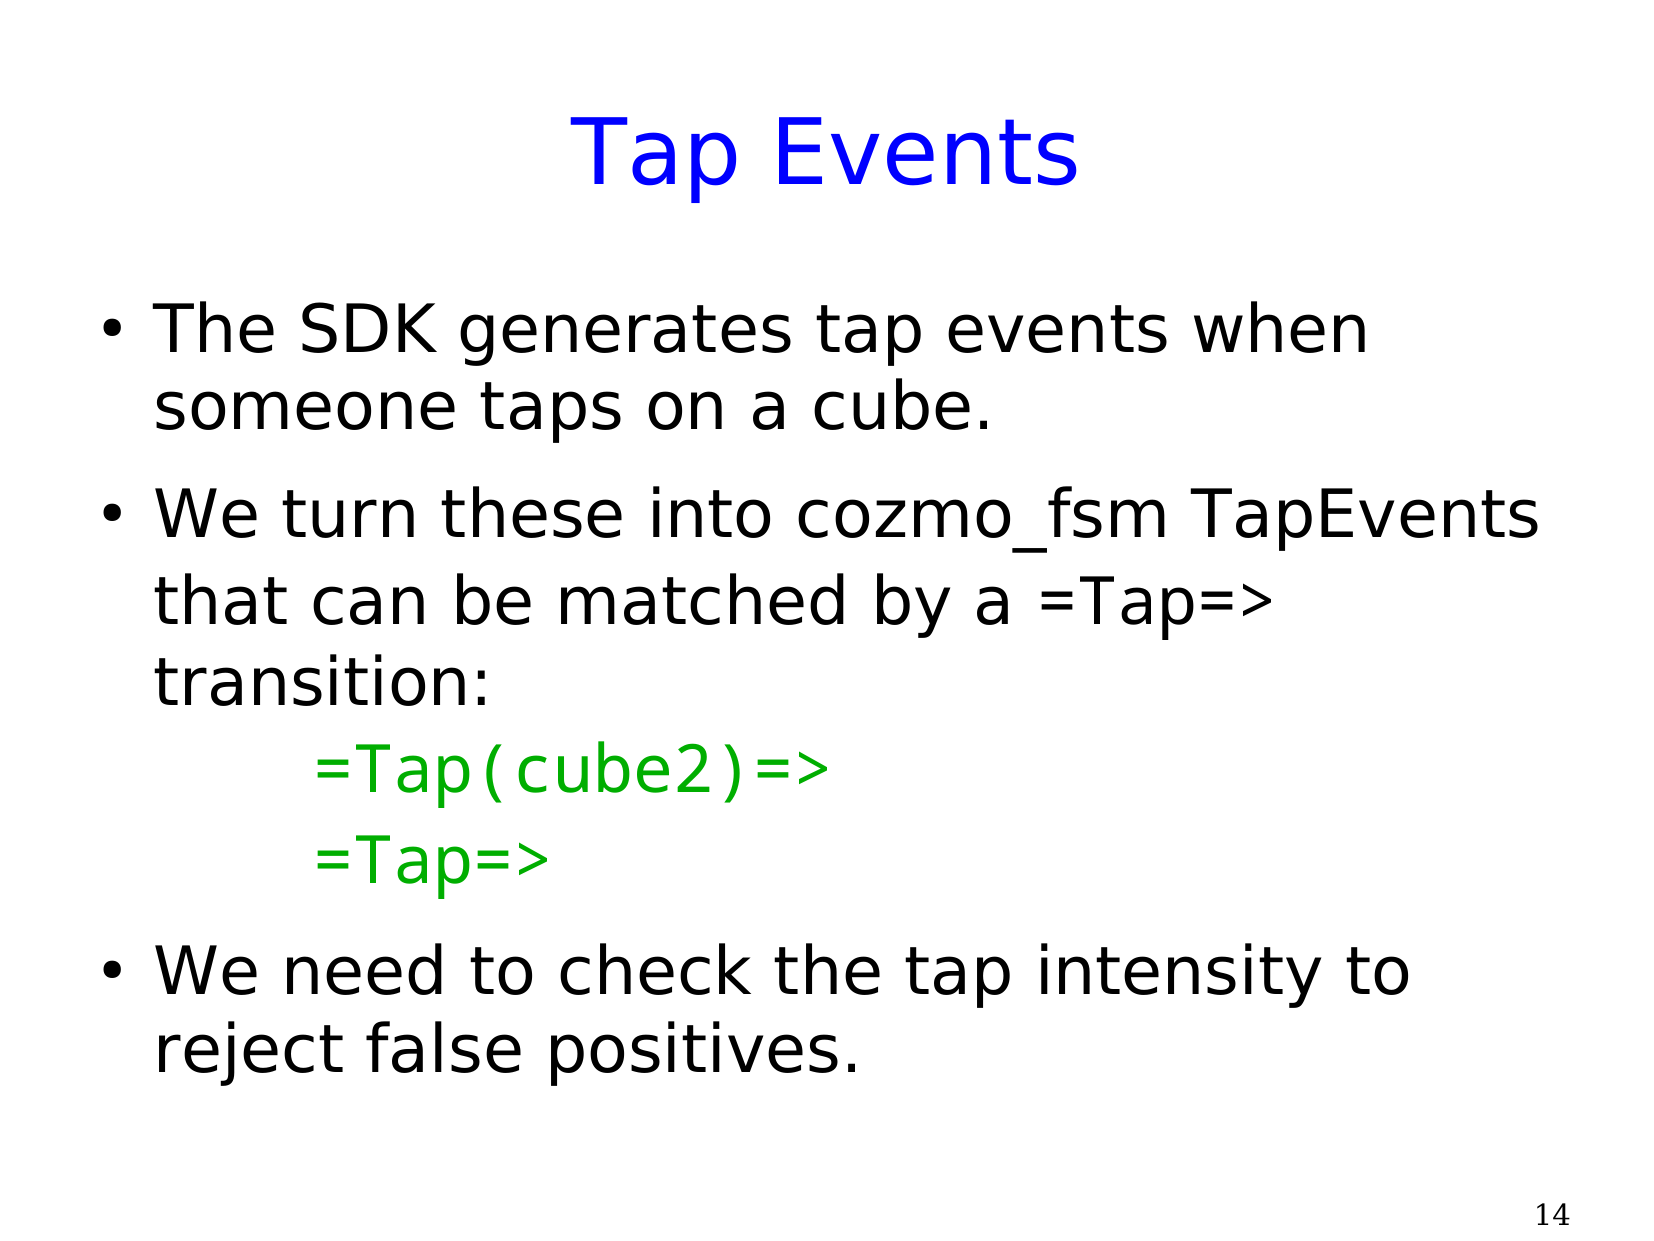

# Tap Events
The SDK generates tap events when someone taps on a cube.
We turn these into cozmo_fsm TapEvents that can be matched by a =Tap=> transition:
 =Tap(cube2)=>
 =Tap=>
We need to check the tap intensity to reject false positives.
14